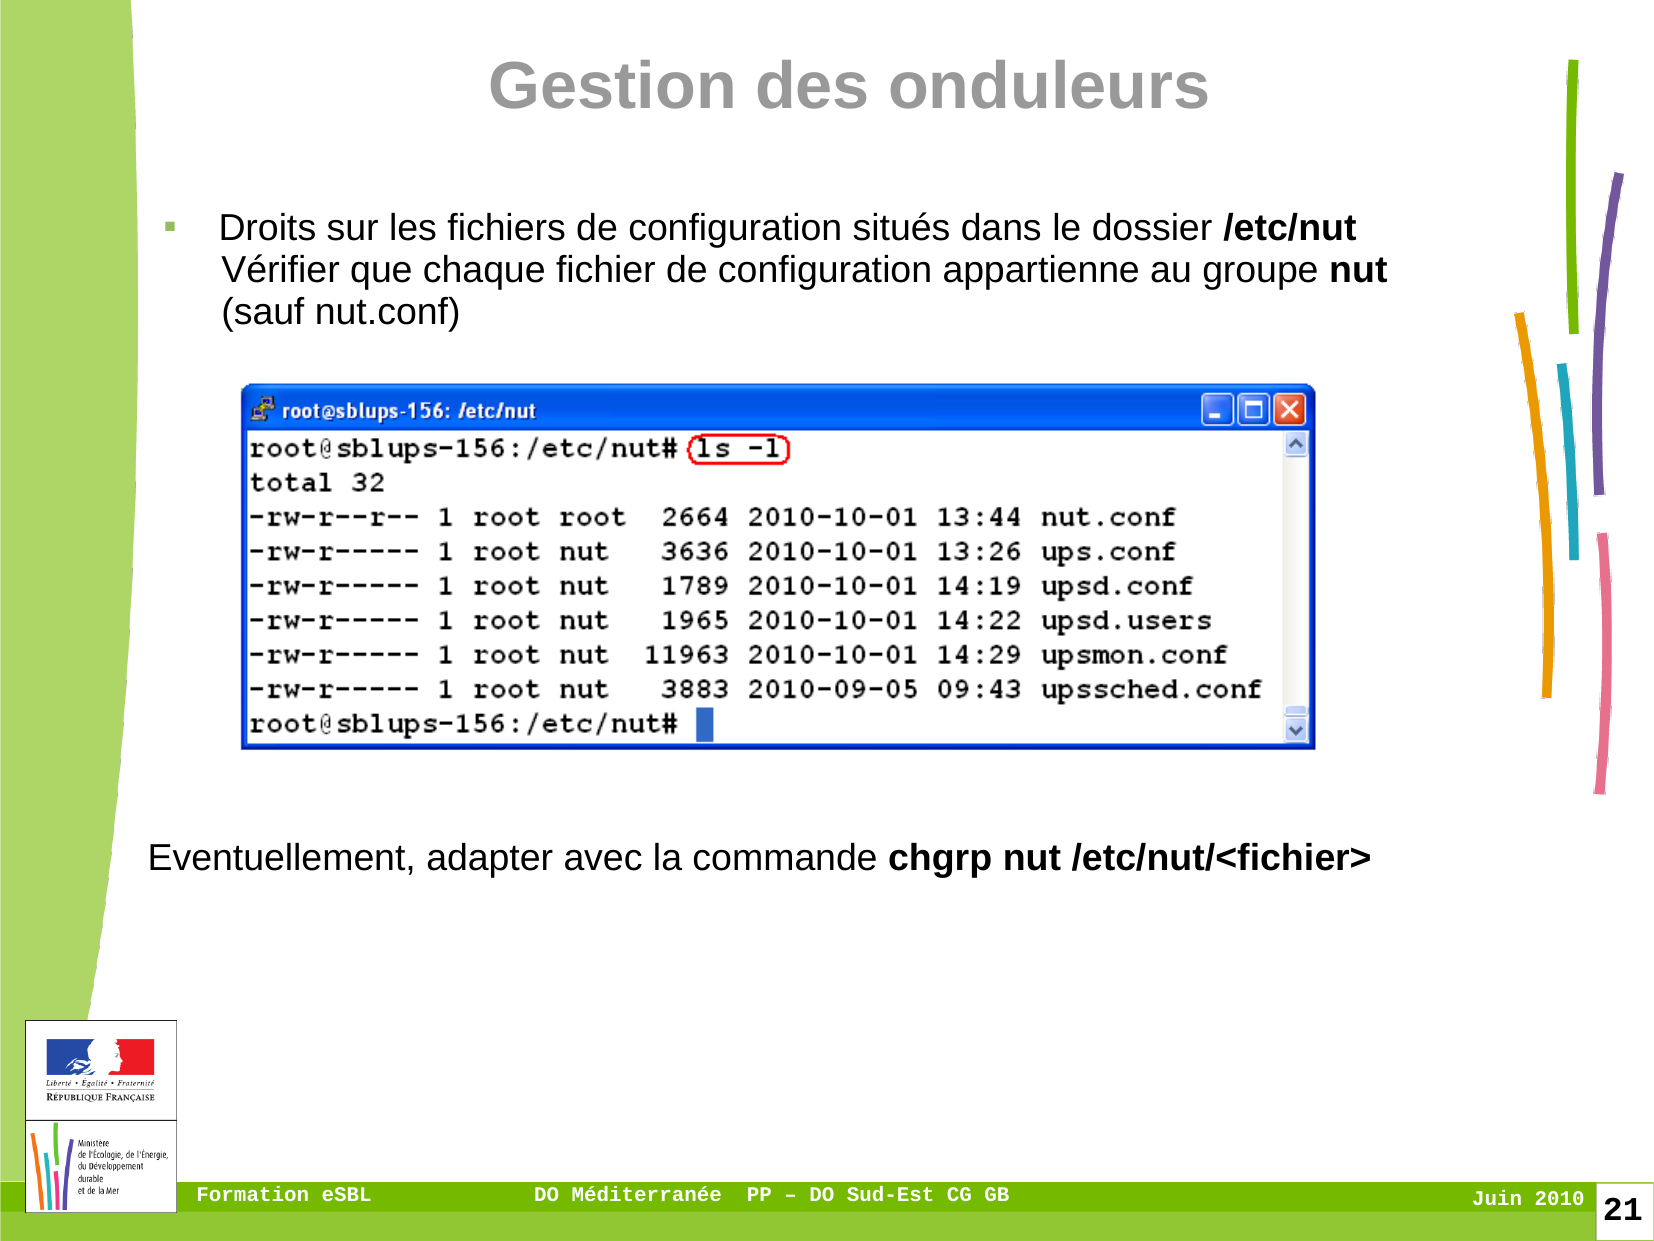

# Gestion des onduleurs
Droits sur les fichiers de configuration situés dans le dossier /etc/nut
 Vérifier que chaque fichier de configuration appartienne au groupe nut
 (sauf nut.conf)
Eventuellement, adapter avec la commande chgrp nut /etc/nut/<fichier>
21